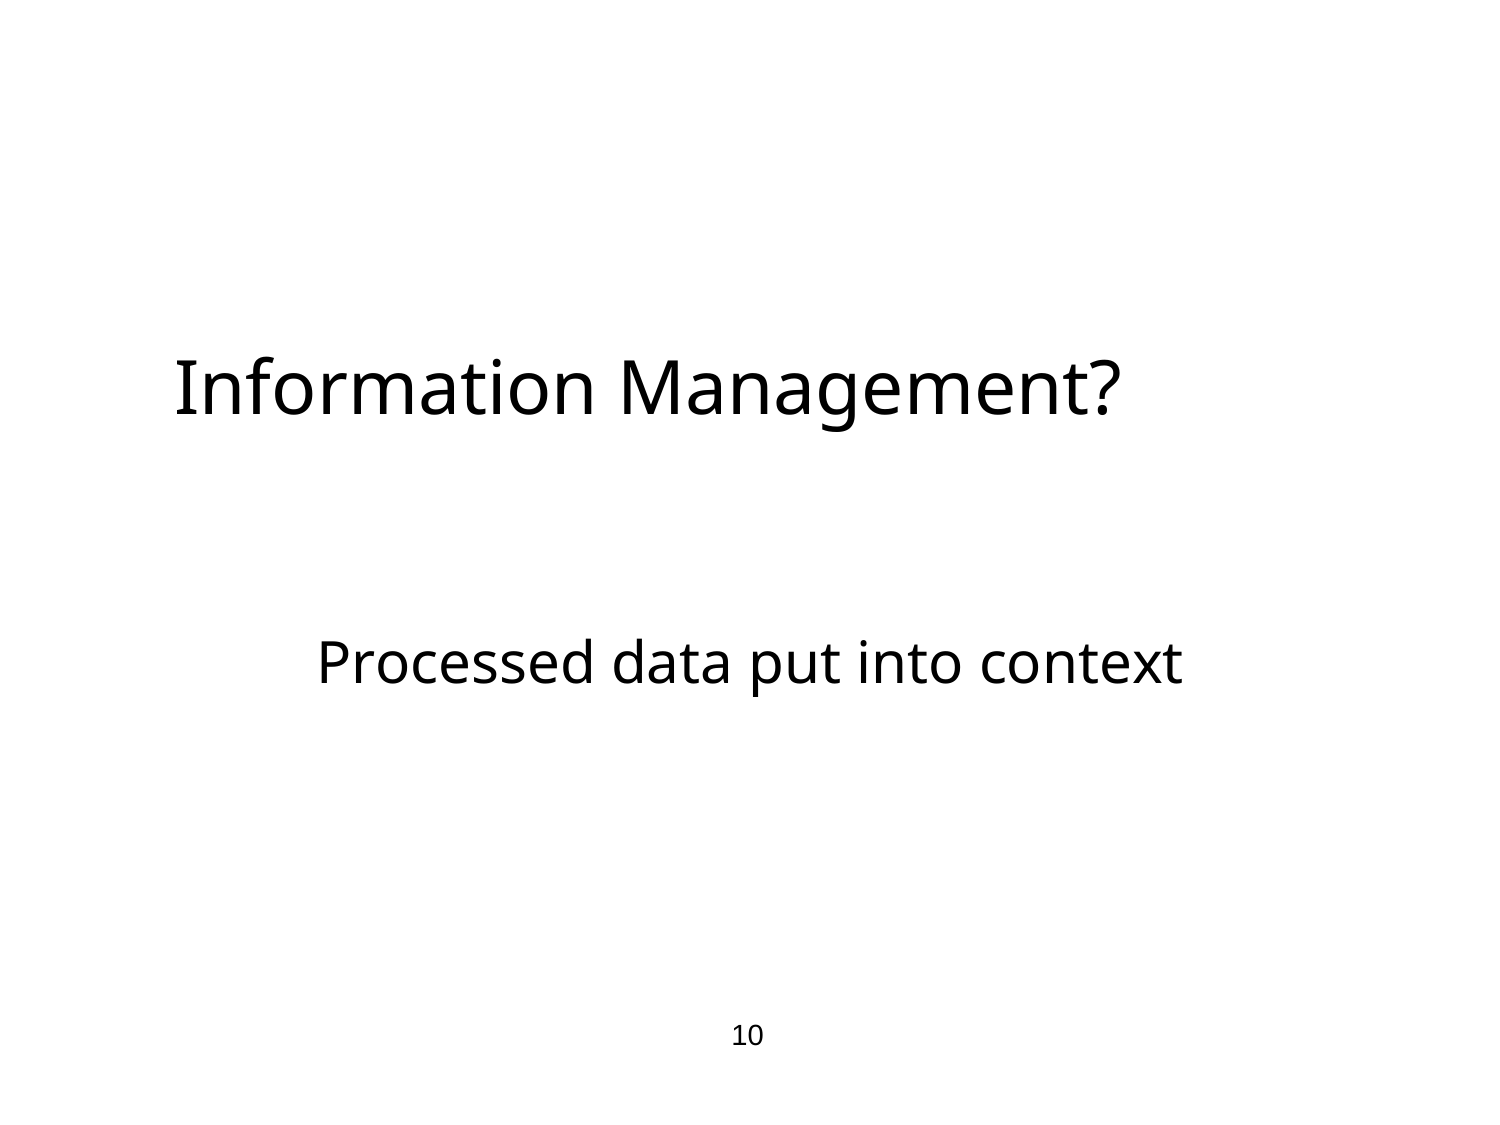

Information Management?
Processed data put into context
10